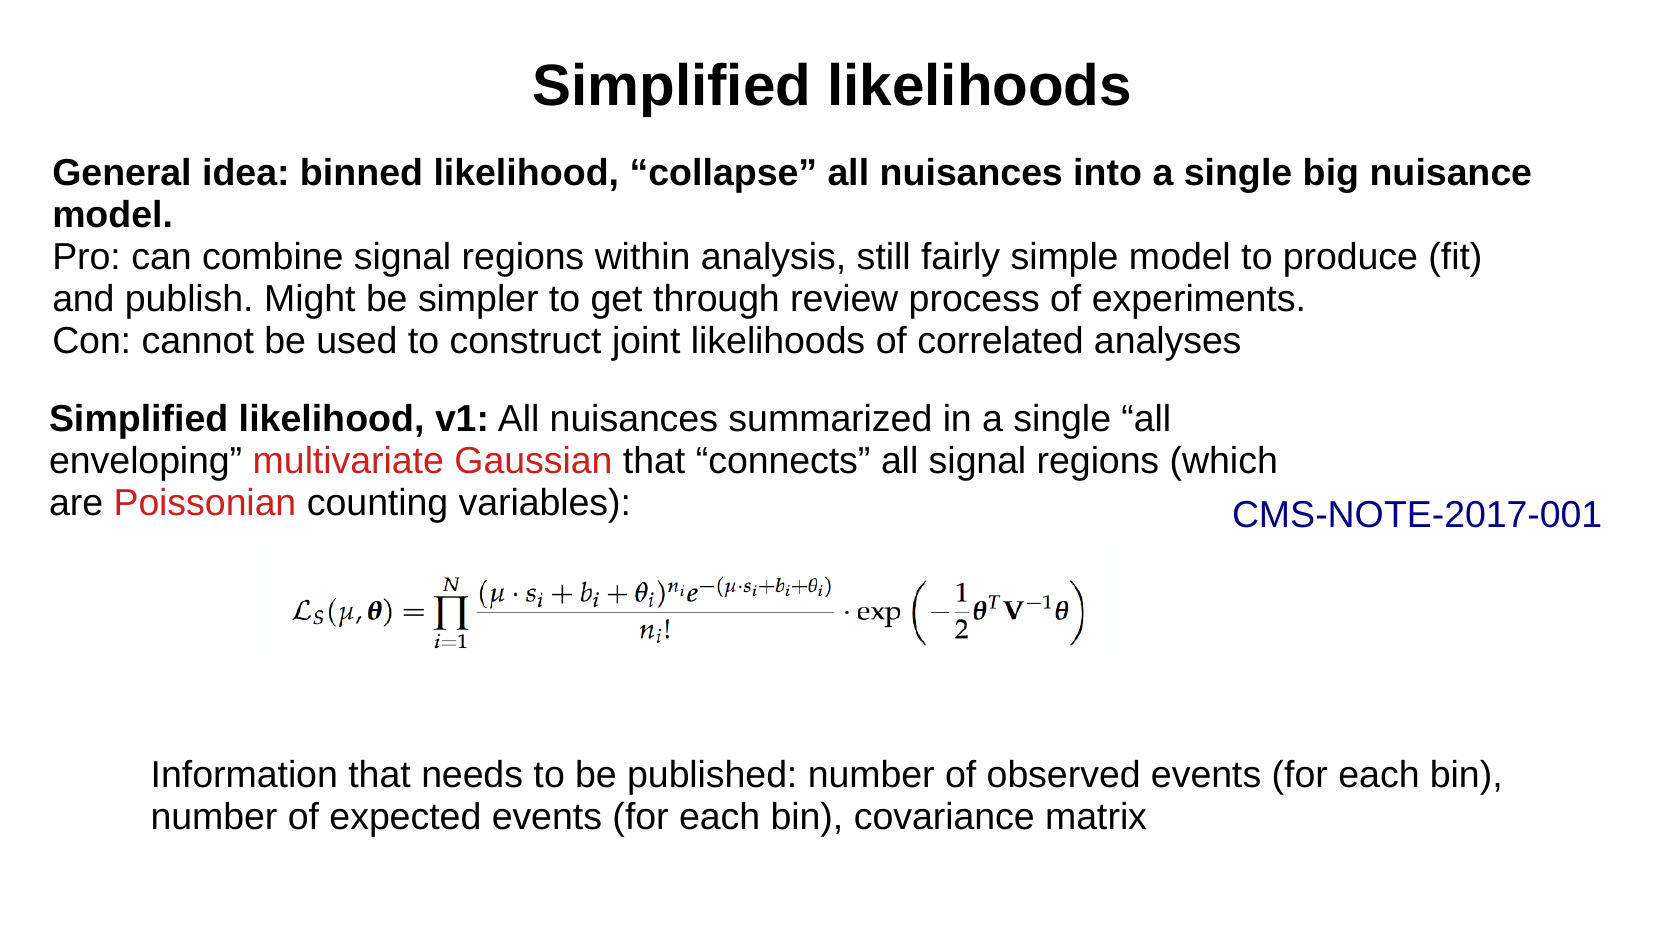

Simplified likelihoods
General idea: binned likelihood, “collapse” all nuisances into a single big nuisance model.
Pro: can combine signal regions within analysis, still fairly simple model to produce (fit)
and publish. Might be simpler to get through review process of experiments.
Con: cannot be used to construct joint likelihoods of correlated analyses
Simplified likelihood, v1: All nuisances summarized in a single “all enveloping” multivariate Gaussian that “connects” all signal regions (which are Poissonian counting variables):
 CMS-NOTE-2017-001
Information that needs to be published: number of observed events (for each bin),
number of expected events (for each bin), covariance matrix